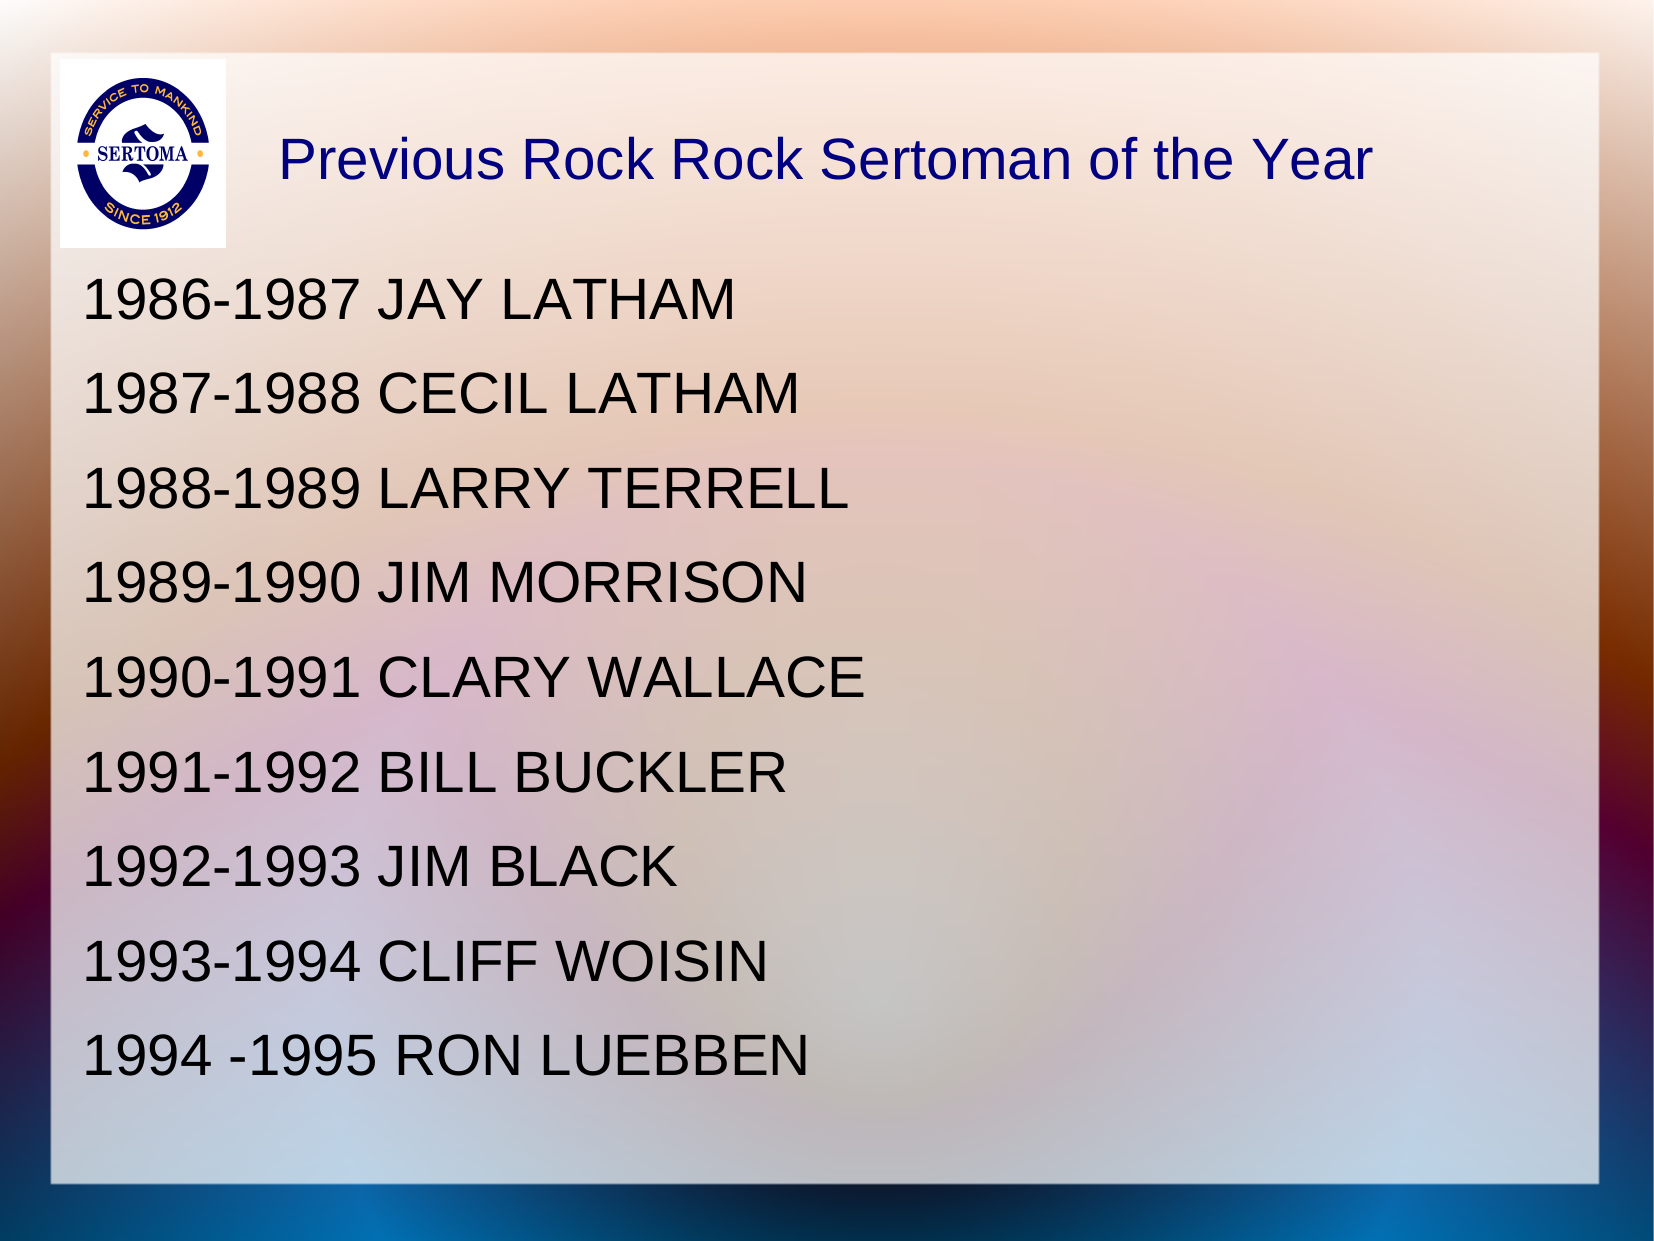

# Previous Rock Rock Sertoman of the Year
1986-1987 JAY LATHAM
1987-1988 CECIL LATHAM
1988-1989 LARRY TERRELL
1989-1990 JIM MORRISON
1990-1991 CLARY WALLACE
1991-1992 BILL BUCKLER
1992-1993 JIM BLACK
1993-1994 CLIFF WOISIN
1994 -1995 RON LUEBBEN